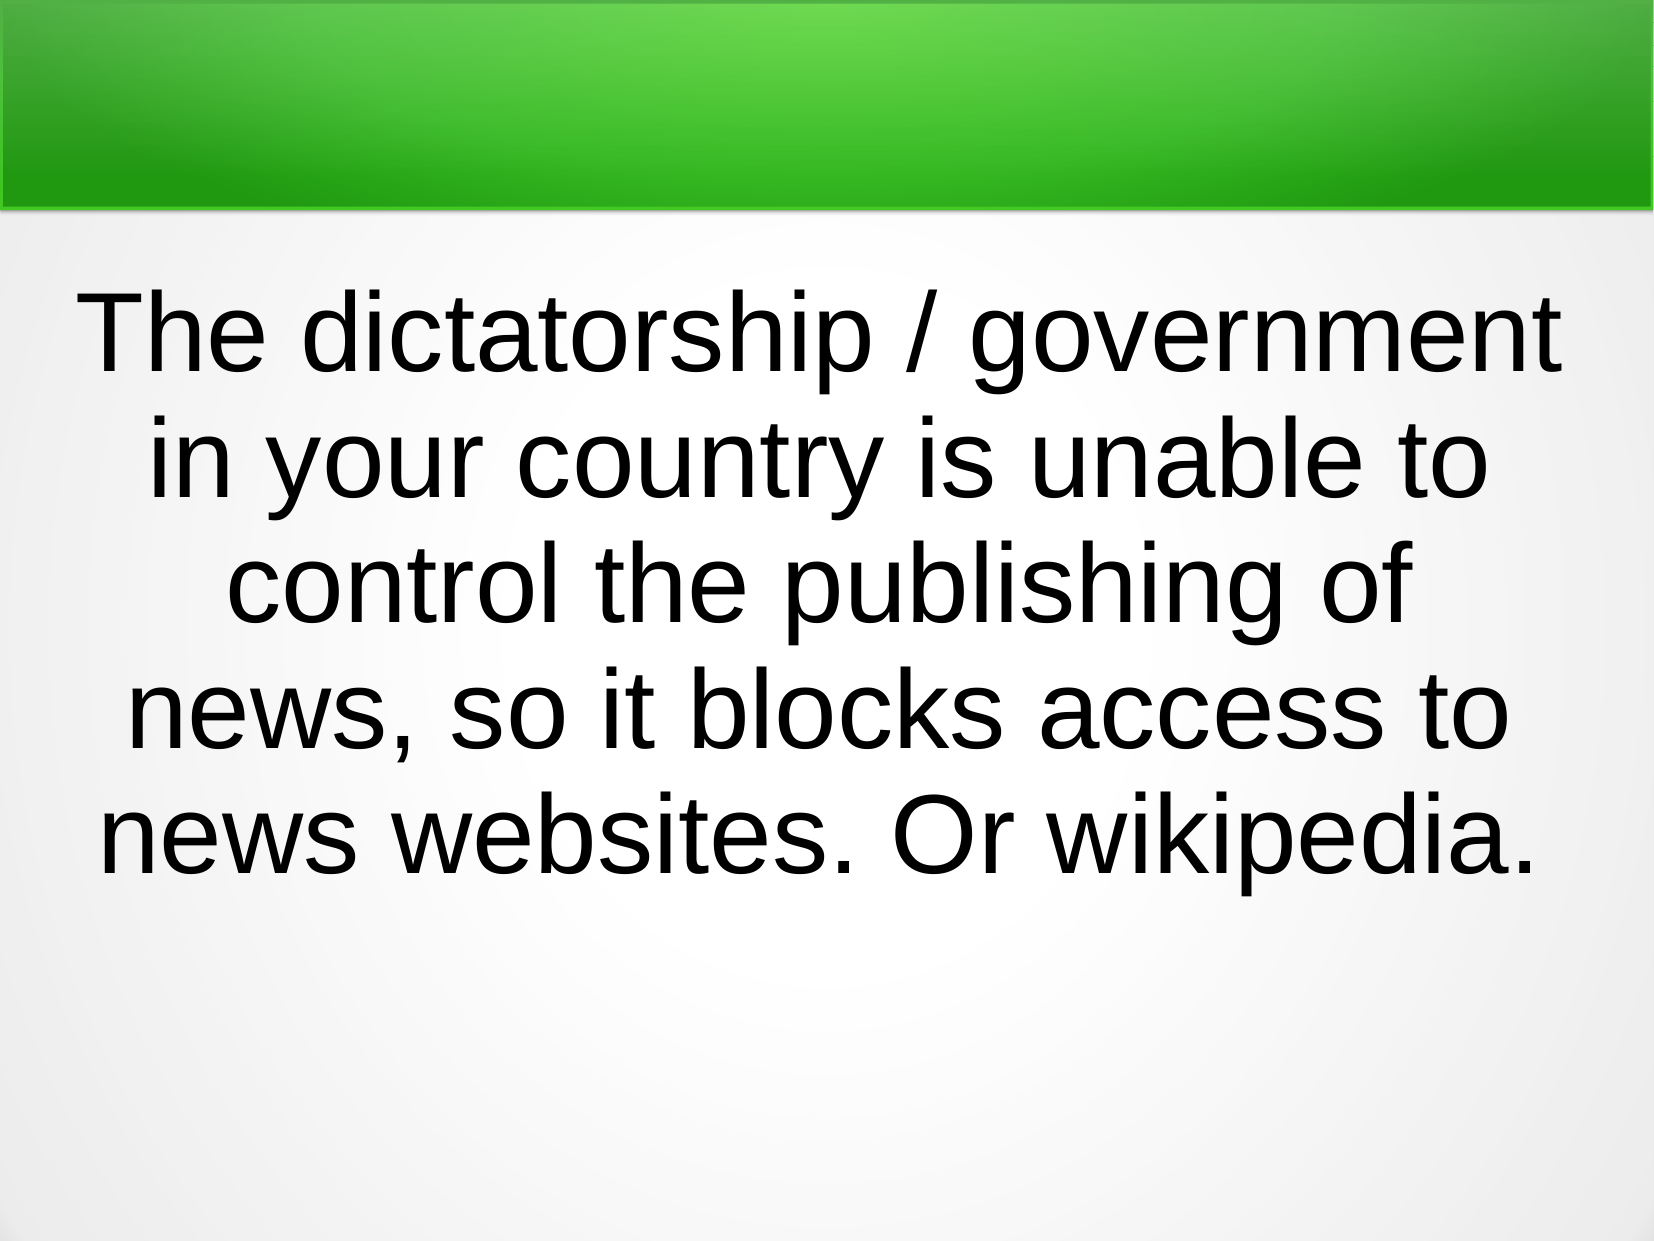

# The dictatorship / government in your country is unable to control the publishing of news, so it blocks access to news websites. Or wikipedia.